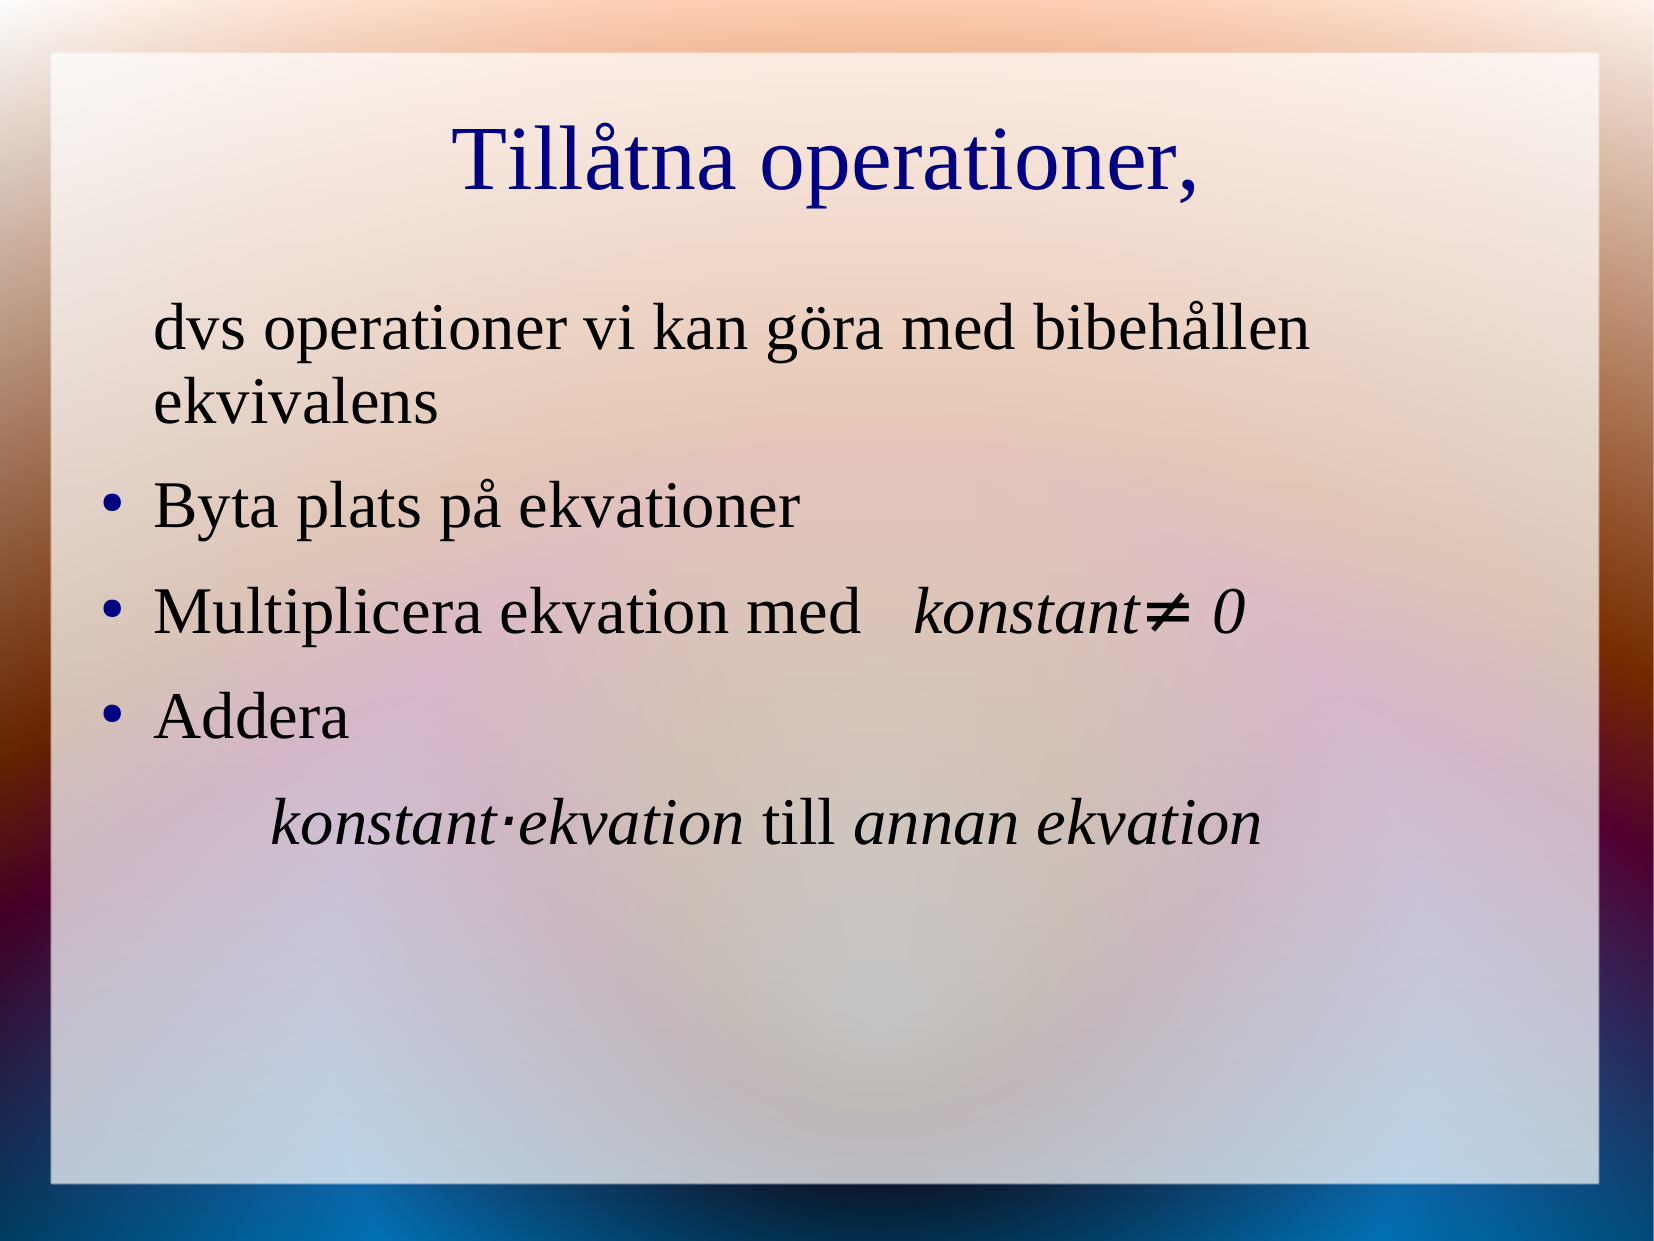

# Tillåtna operationer,
dvs operationer vi kan göra med bibehållen ekvivalens
Byta plats på ekvationer
Multiplicera ekvation med konstant≠ 0
Addera
 konstant·ekvation till annan ekvation